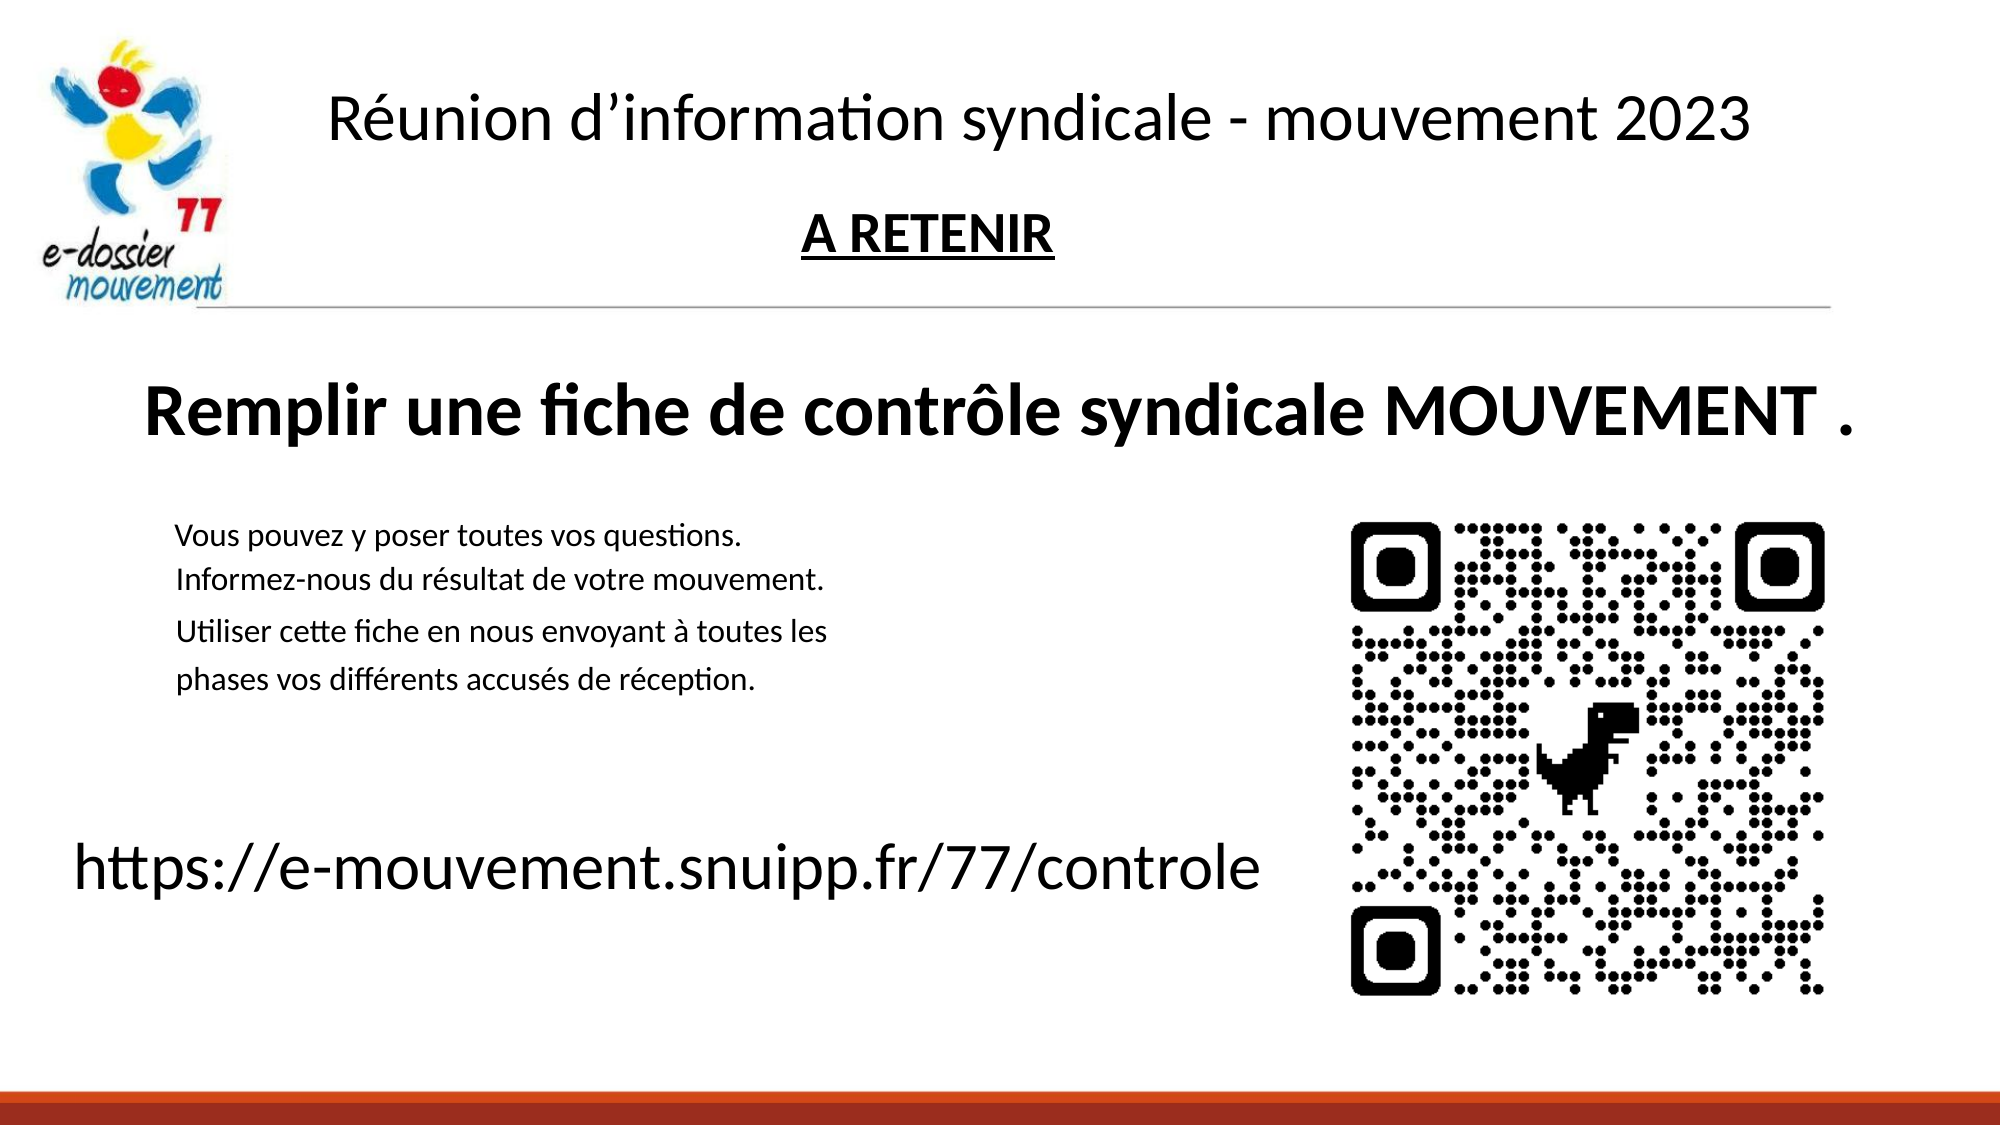

Réunion d’information syndicale - mouvement 2023
A RETENIR
Remplir une fiche de contrôle syndicale MOUVEMENT .
Vous pouvez y poser toutes vos questions.
Informez-nous du résultat de votre mouvement.
Utiliser cette fiche en nous envoyant à toutes les phases vos différents accusés de réception.
https://e-mouvement.snuipp.fr/77/controle